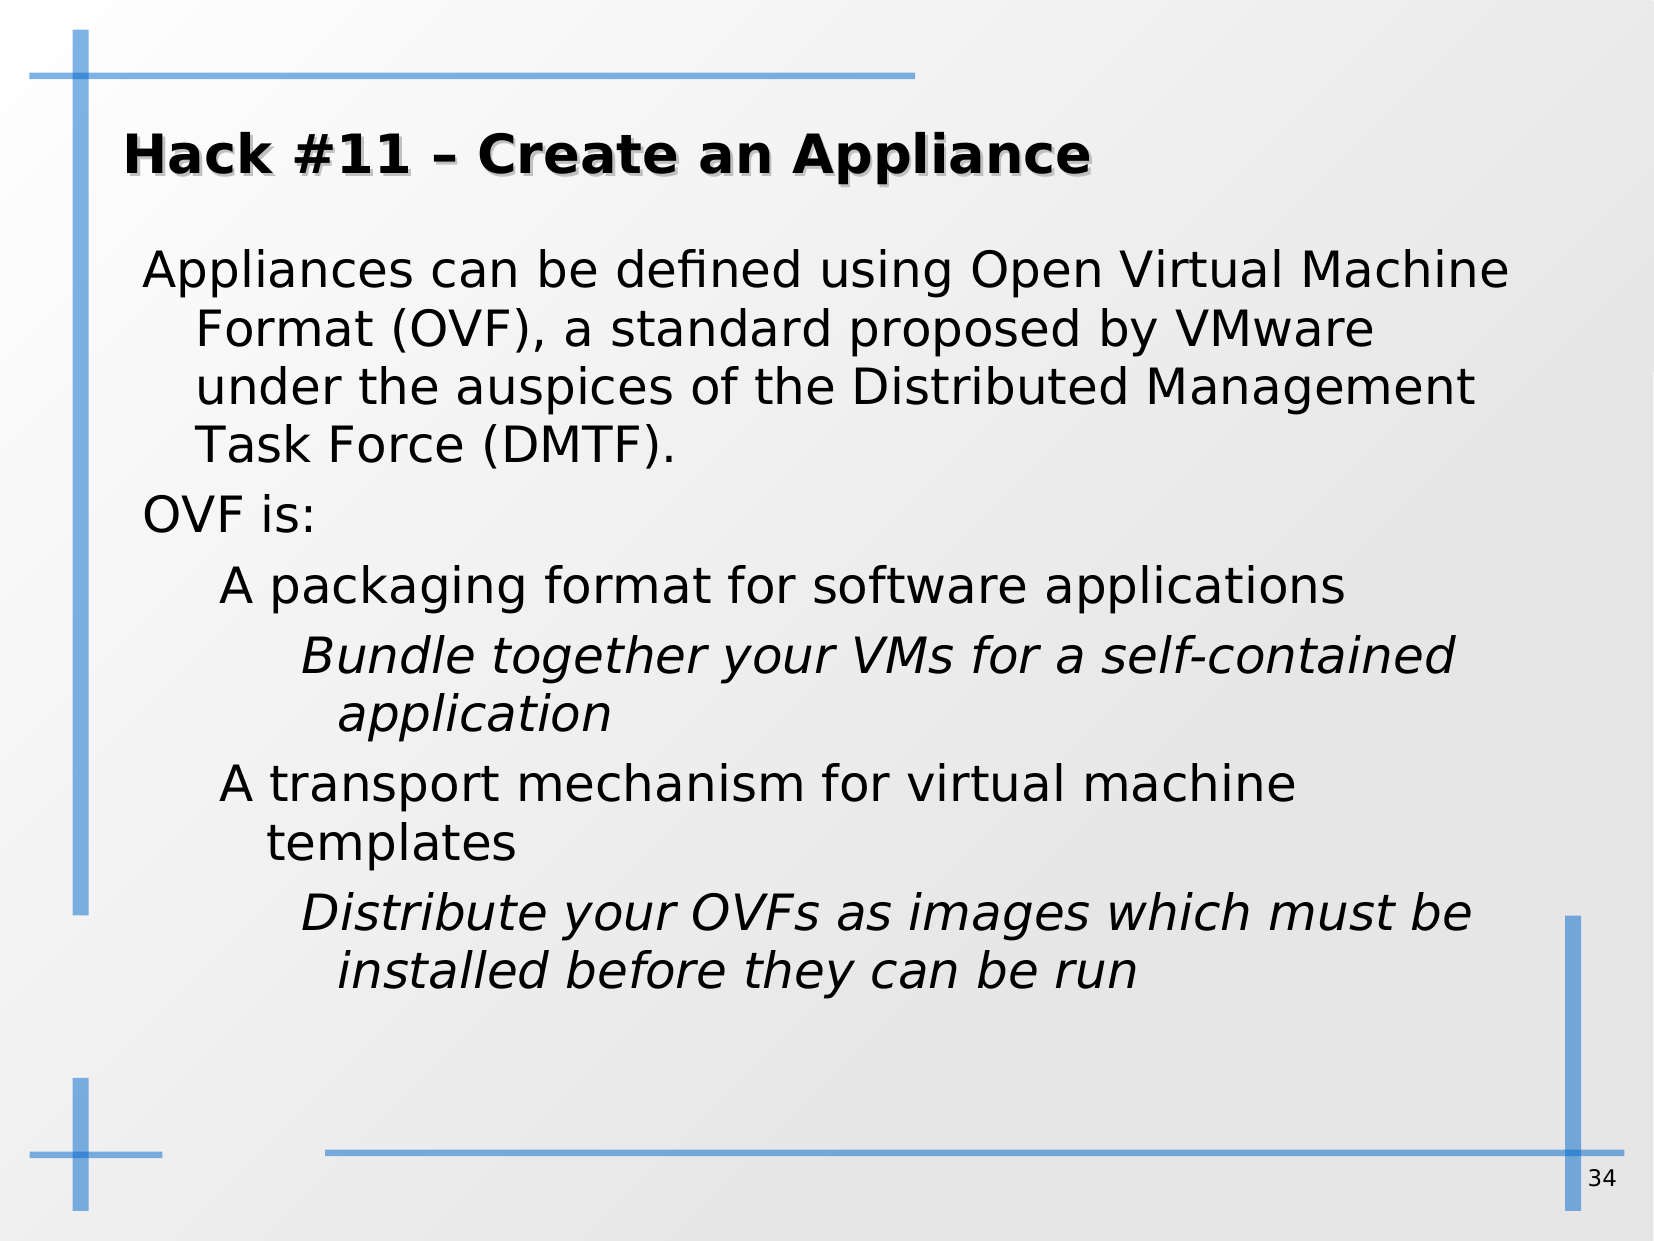

# Hack #11 – Create an Appliance
Appliances can be defined using Open Virtual Machine Format (OVF), a standard proposed by VMware under the auspices of the Distributed Management Task Force (DMTF).
OVF is:
A packaging format for software applications
Bundle together your VMs for a self-contained application
A transport mechanism for virtual machine templates
Distribute your OVFs as images which must be installed before they can be run